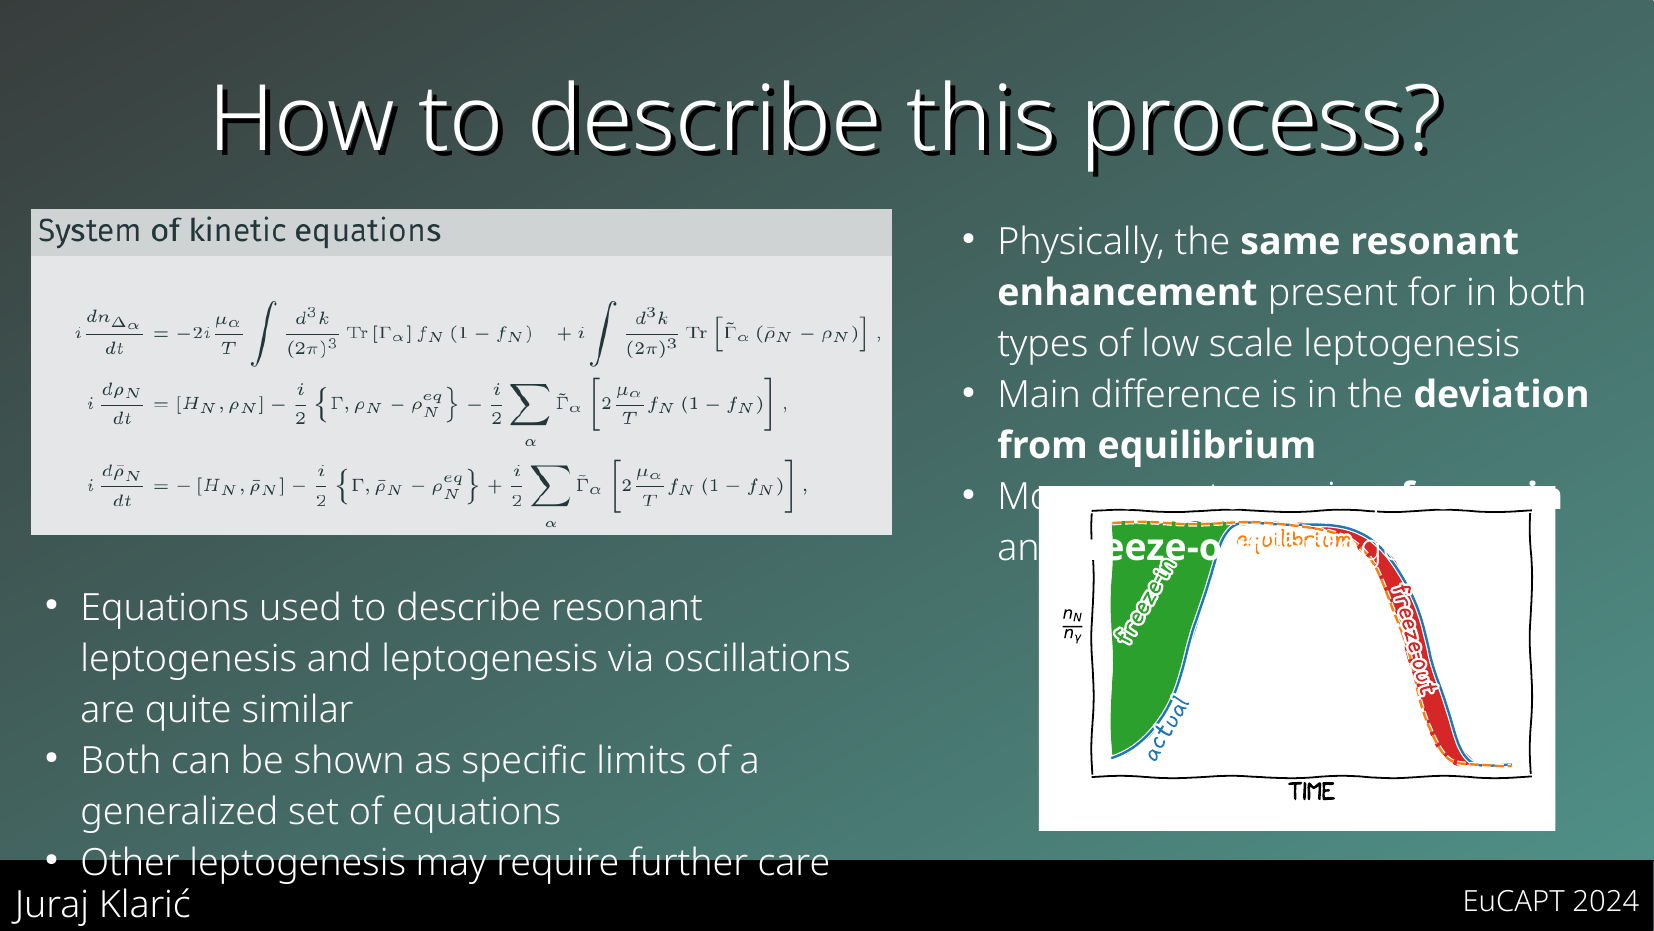

# How to describe this process?
Physically, the same resonant enhancement present for in both types of low scale leptogenesis
Main difference is in the deviation from equilibrium
More accurate naming: freeze-in and freeze-out leptogenesis
Equations used to describe resonant leptogenesis and leptogenesis via oscillations are quite similar
Both can be shown as specific limits of a generalized set of equations
Other leptogenesis may require further care
Juraj Klarić
EuCAPT 2024